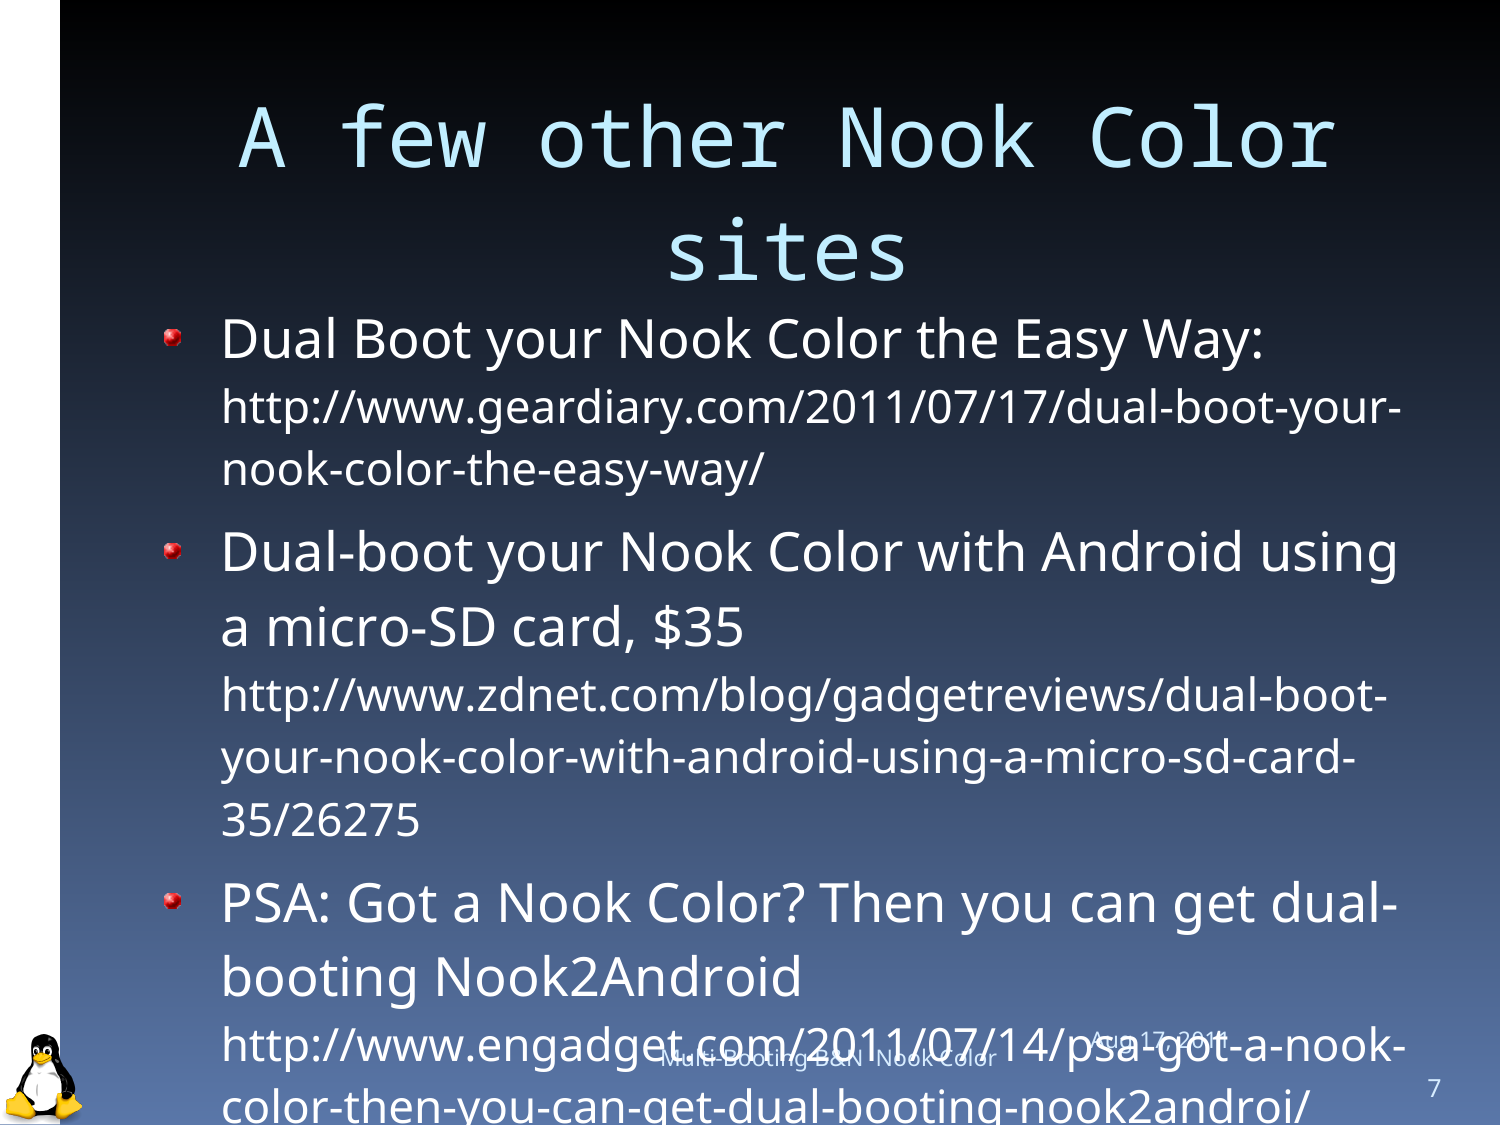

# A few other Nook Color sites
Dual Boot your Nook Color the Easy Way:
http://www.geardiary.com/2011/07/17/dual-boot-your-nook-color-the-easy-way/
Dual-boot your Nook Color with Android using a micro-SD card, $35
http://www.zdnet.com/blog/gadgetreviews/dual-boot-your-nook-color-with-android-using-a-micro-sd-card-35/26275
PSA: Got a Nook Color? Then you can get dual-booting Nook2Android
http://www.engadget.com/2011/07/14/psa-got-a-nook-color-then-you-can-get-dual-booting-nook2androi/
Feb 20, 2009
7